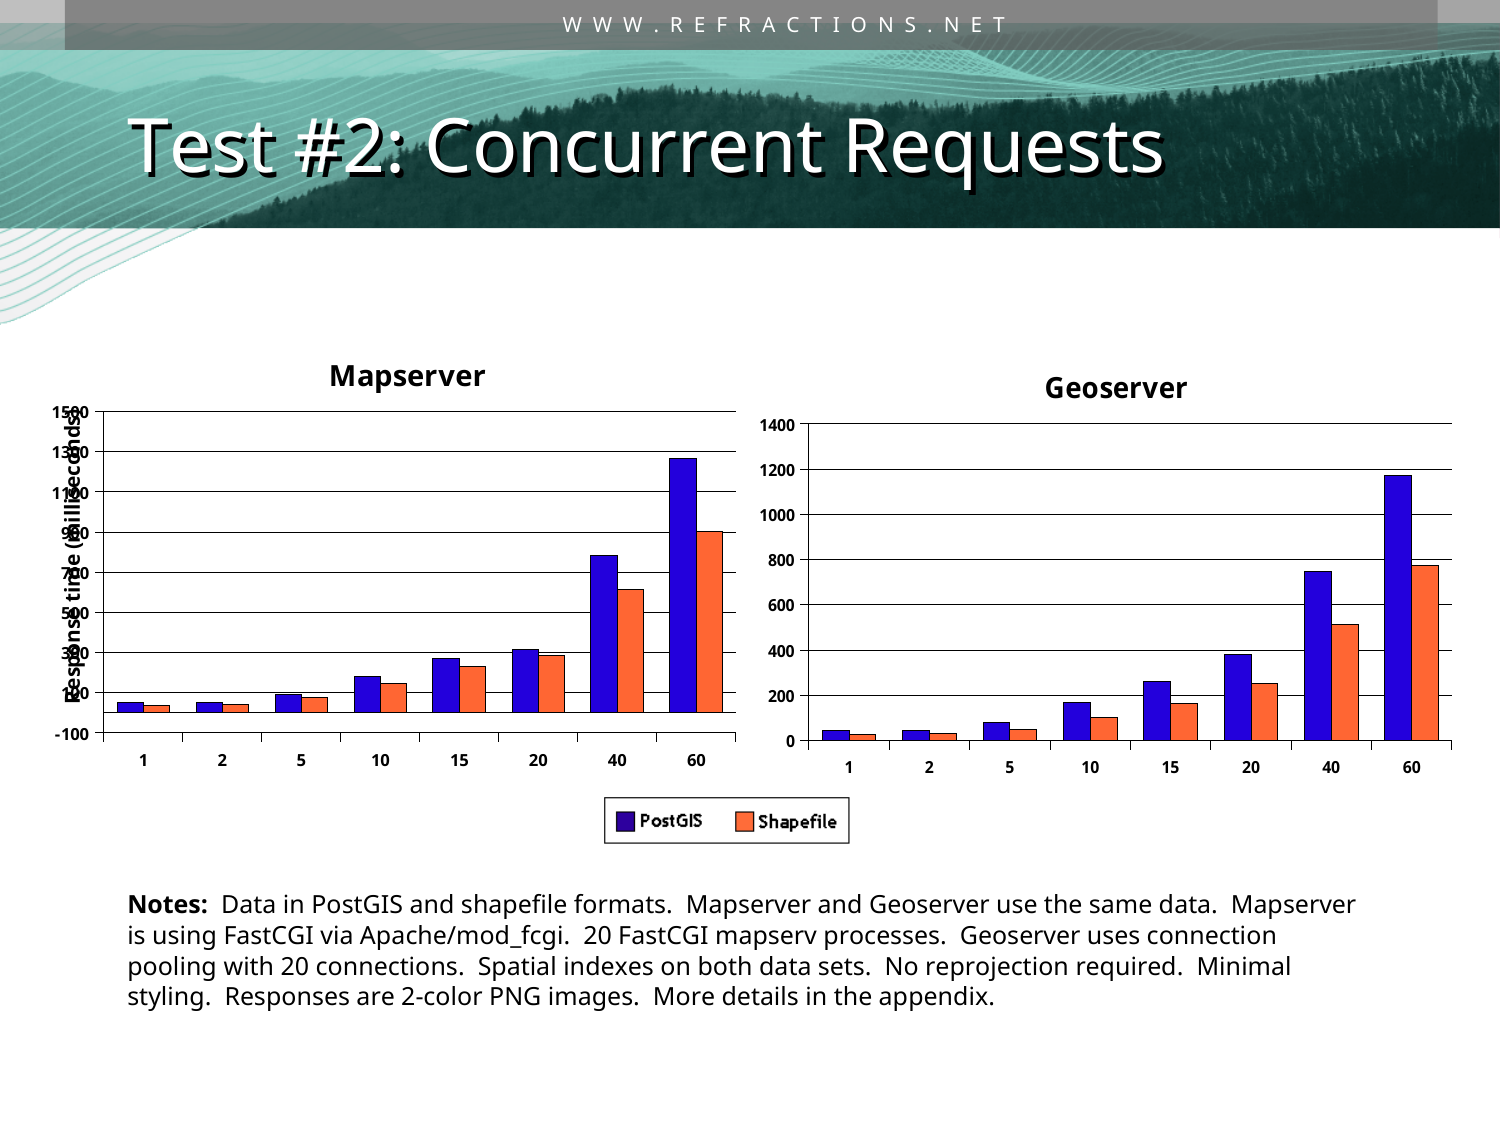

# Test #2: Concurrent Requests
### Chart: Mapserver
| Category | PostGIS | Shapefile |
|---|---|---|
| 1 | 50.0 | 39.0 |
| 2 | 51.0 | 40.0 |
| 5 | 91.0 | 75.0 |
| 10 | 182.0 | 147.0 |
| 15 | 269.0 | 229.0 |
| 20 | 315.0 | 283.0 |
| 40 | 784.0 | 612.0 |
| 60 | 1269.0 | 905.0 |
### Chart: Geoserver
| Category | PostGIS | Shapefile |
|---|---|---|
| 1 | 42.0 | 27.0 |
| 2 | 43.0 | 30.0 |
| 5 | 81.0 | 47.0 |
| 10 | 166.0 | 103.0 |
| 15 | 261.0 | 162.0 |
| 20 | 378.0 | 252.0 |
| 40 | 747.0 | 514.0 |
| 60 | 1170.0 | 773.0 |
Notes: Data in PostGIS and shapefile formats. Mapserver and Geoserver use the same data. Mapserver is using FastCGI via Apache/mod_fcgi. 20 FastCGI mapserv processes. Geoserver uses connection pooling with 20 connections. Spatial indexes on both data sets. No reprojection required. Minimal styling. Responses are 2-color PNG images. More details in the appendix.